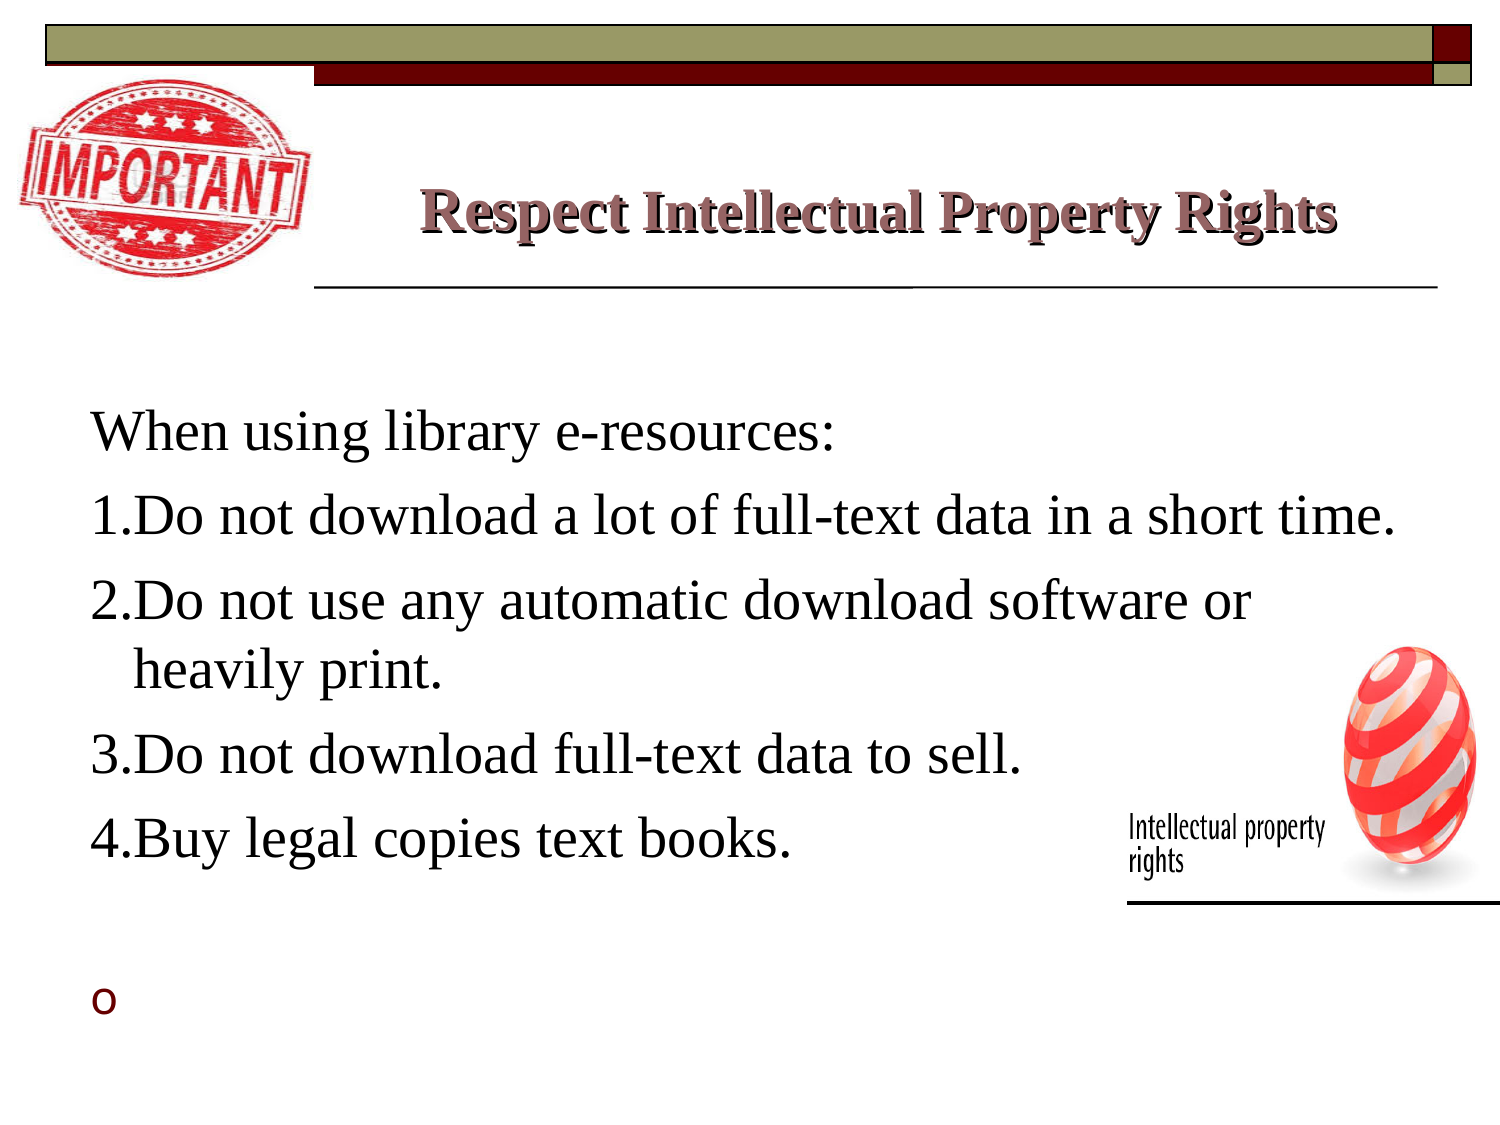

#
Respect Intellectual Property Rights
When using library e-resources:
1.Do not download a lot of full-text data in a short time.
2.Do not use any automatic download software or
 heavily print.
3.Do not download full-text data to sell.
4.Buy legal copies text books.